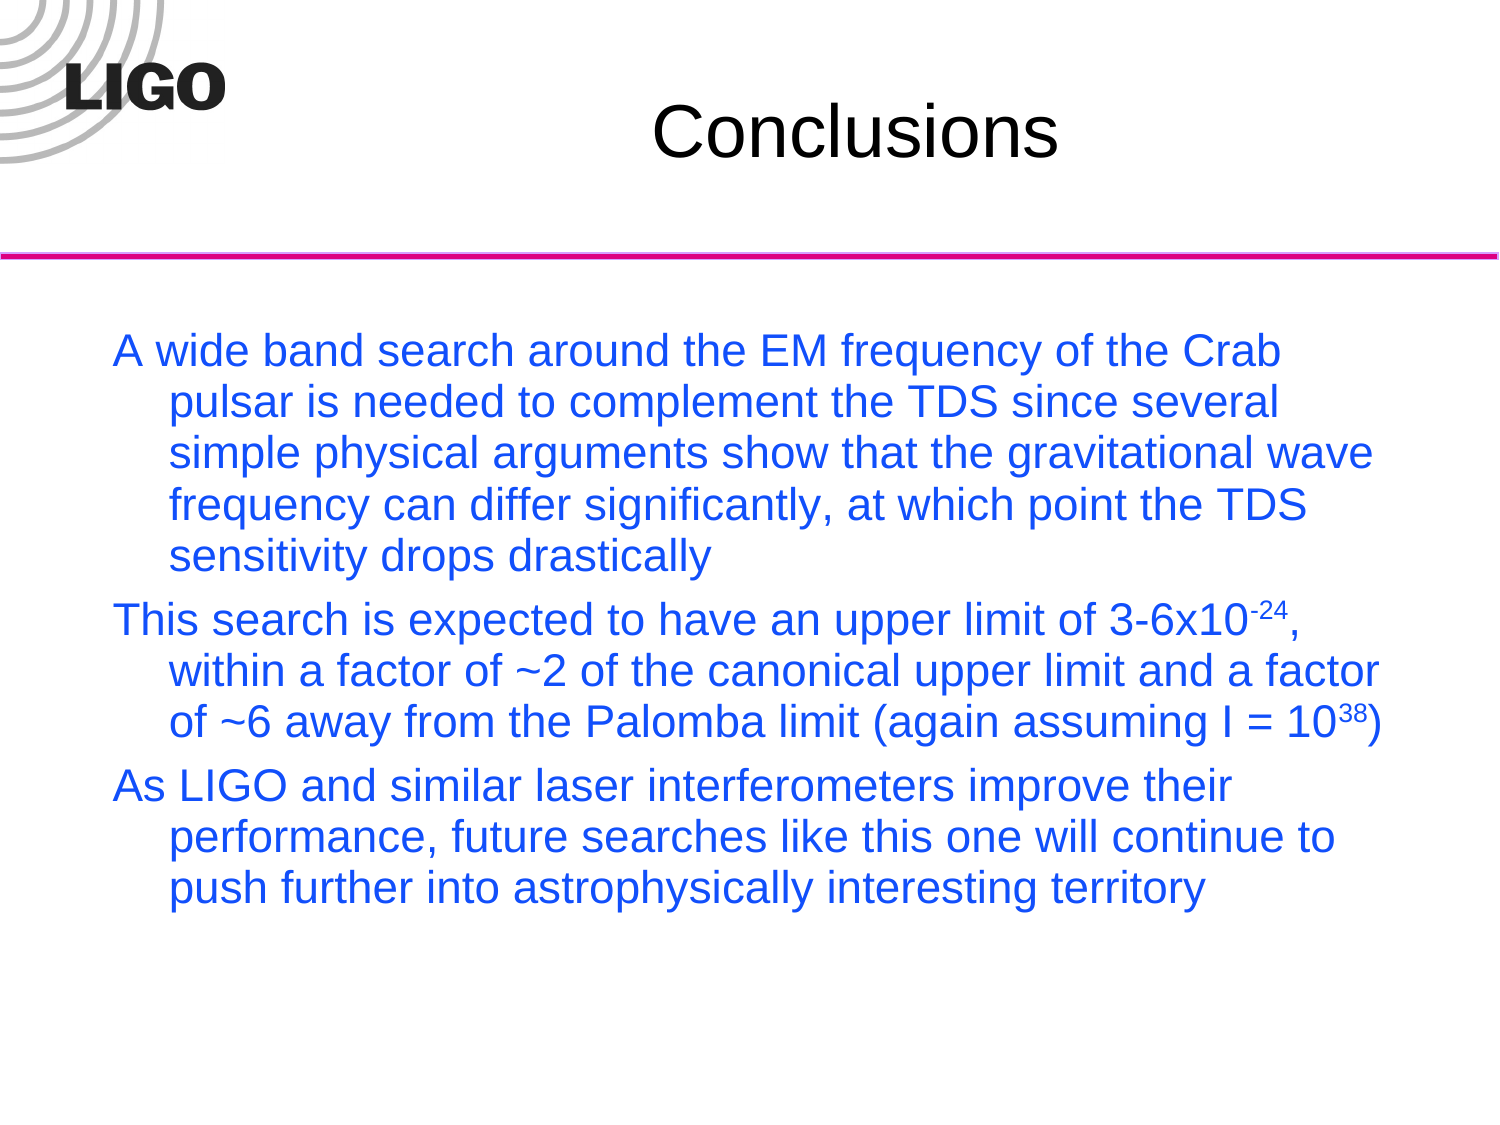

# Conclusions
A wide band search around the EM frequency of the Crab pulsar is needed to complement the TDS since several simple physical arguments show that the gravitational wave frequency can differ significantly, at which point the TDS sensitivity drops drastically
This search is expected to have an upper limit of 3-6x10-24, within a factor of ~2 of the canonical upper limit and a factor of ~6 away from the Palomba limit (again assuming I = 1038)
As LIGO and similar laser interferometers improve their performance, future searches like this one will continue to push further into astrophysically interesting territory